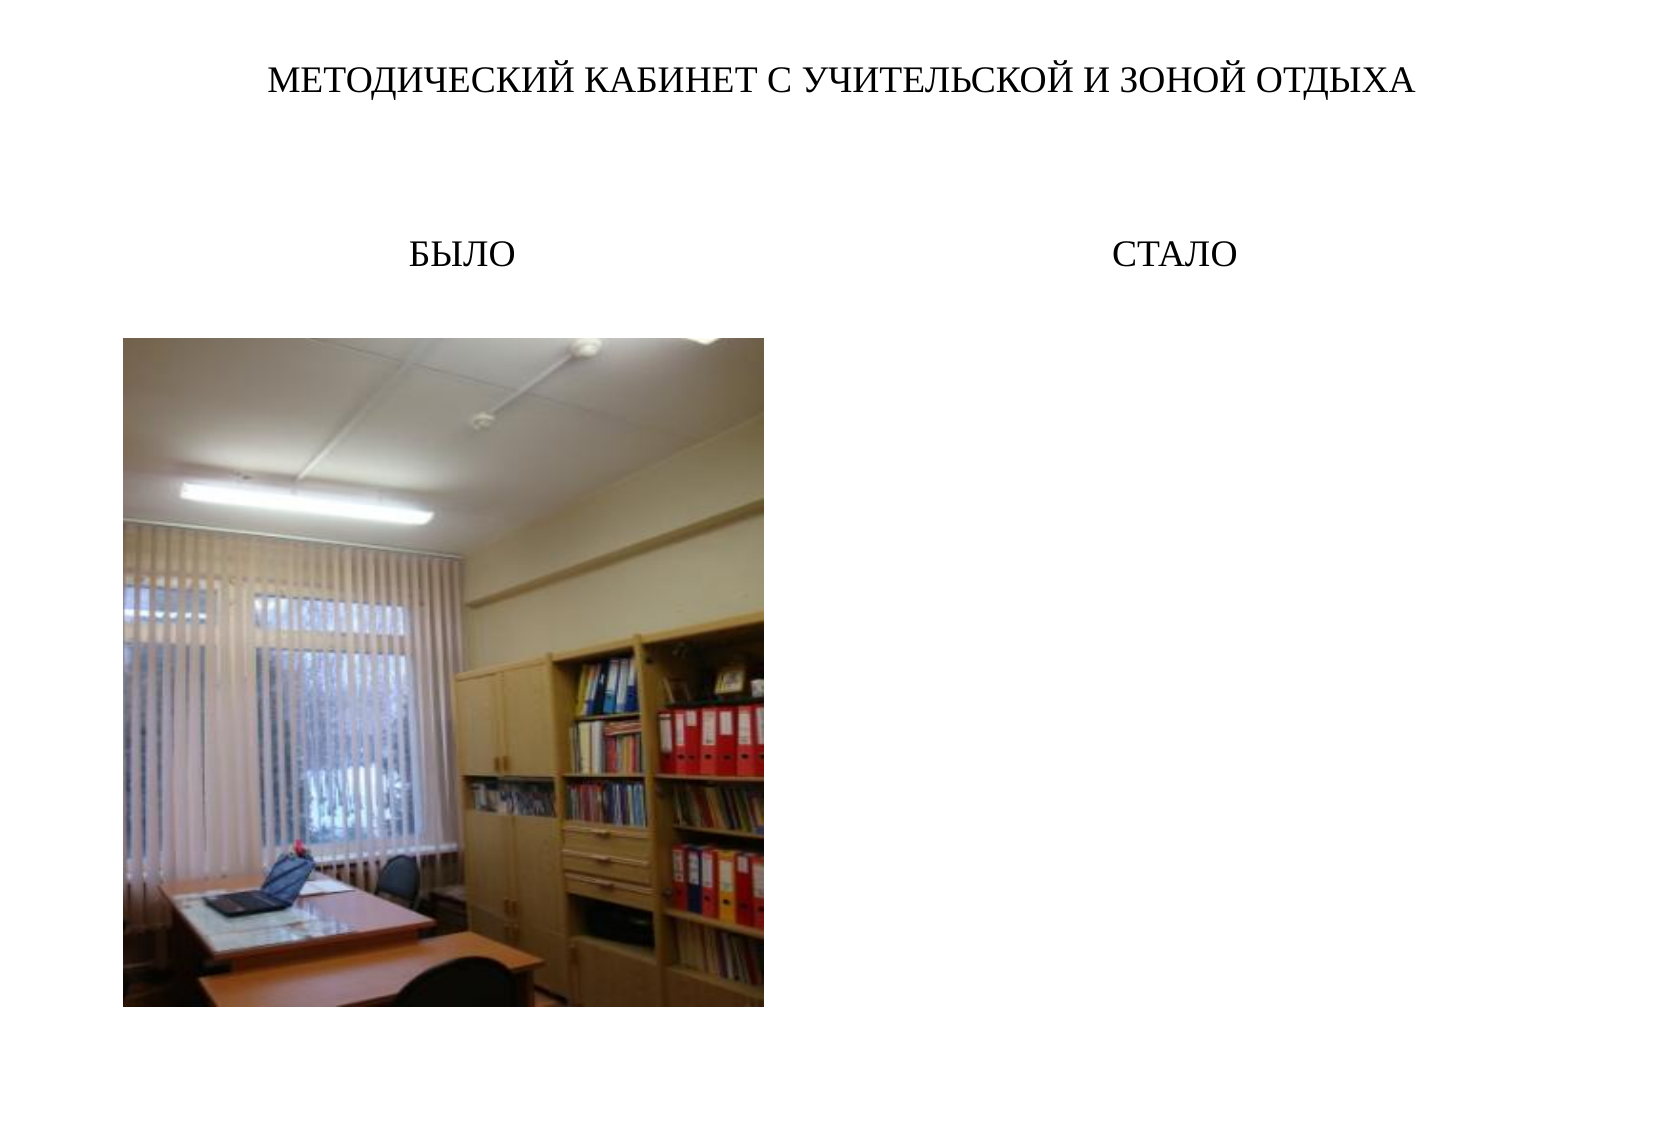

МЕТОДИЧЕСКИЙ КАБИНЕТ С УЧИТЕЛЬСКОЙ И ЗОНОЙ ОТДЫХА
БЫЛО
СТАЛО